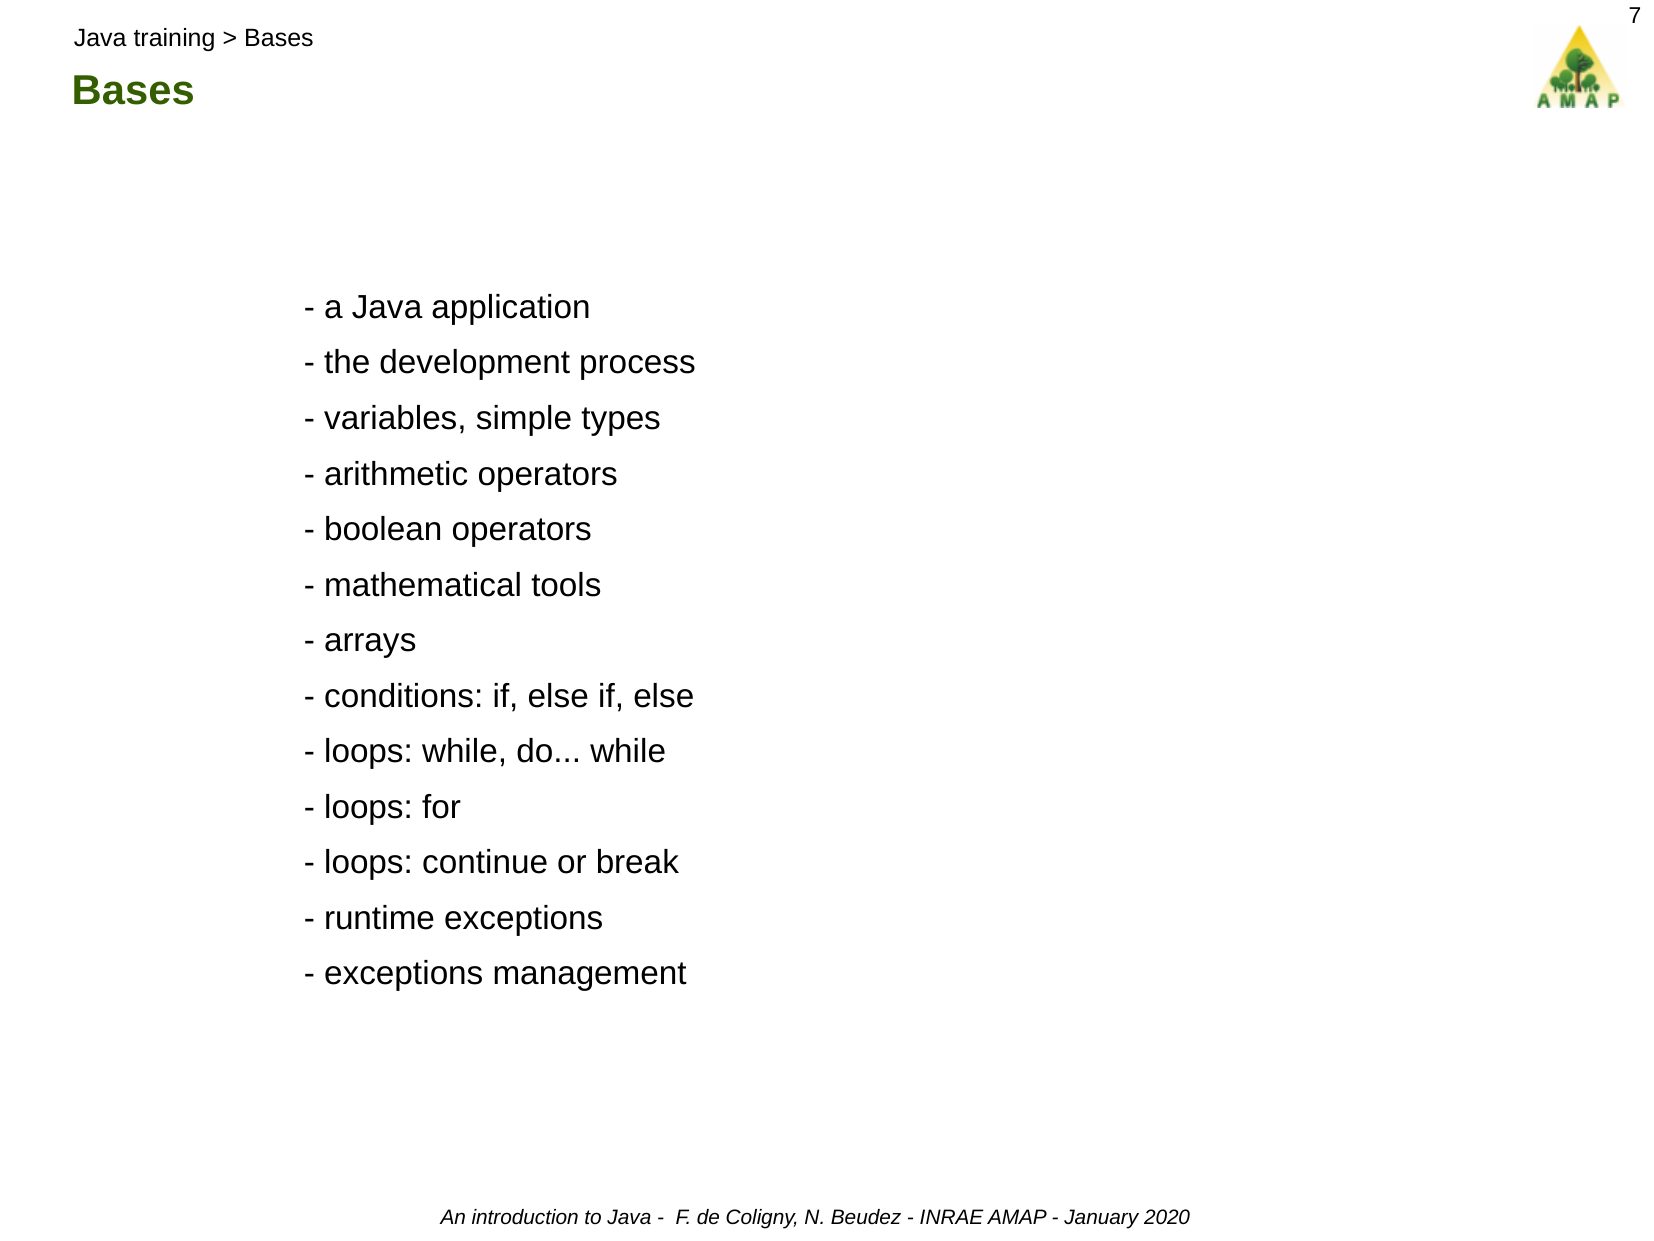

7
Java training > Bases
Bases
- a Java application
- the development process
- variables, simple types
- arithmetic operators
- boolean operators
- mathematical tools
- arrays
- conditions: if, else if, else
- loops: while, do... while
- loops: for
- loops: continue or break
- runtime exceptions
- exceptions management